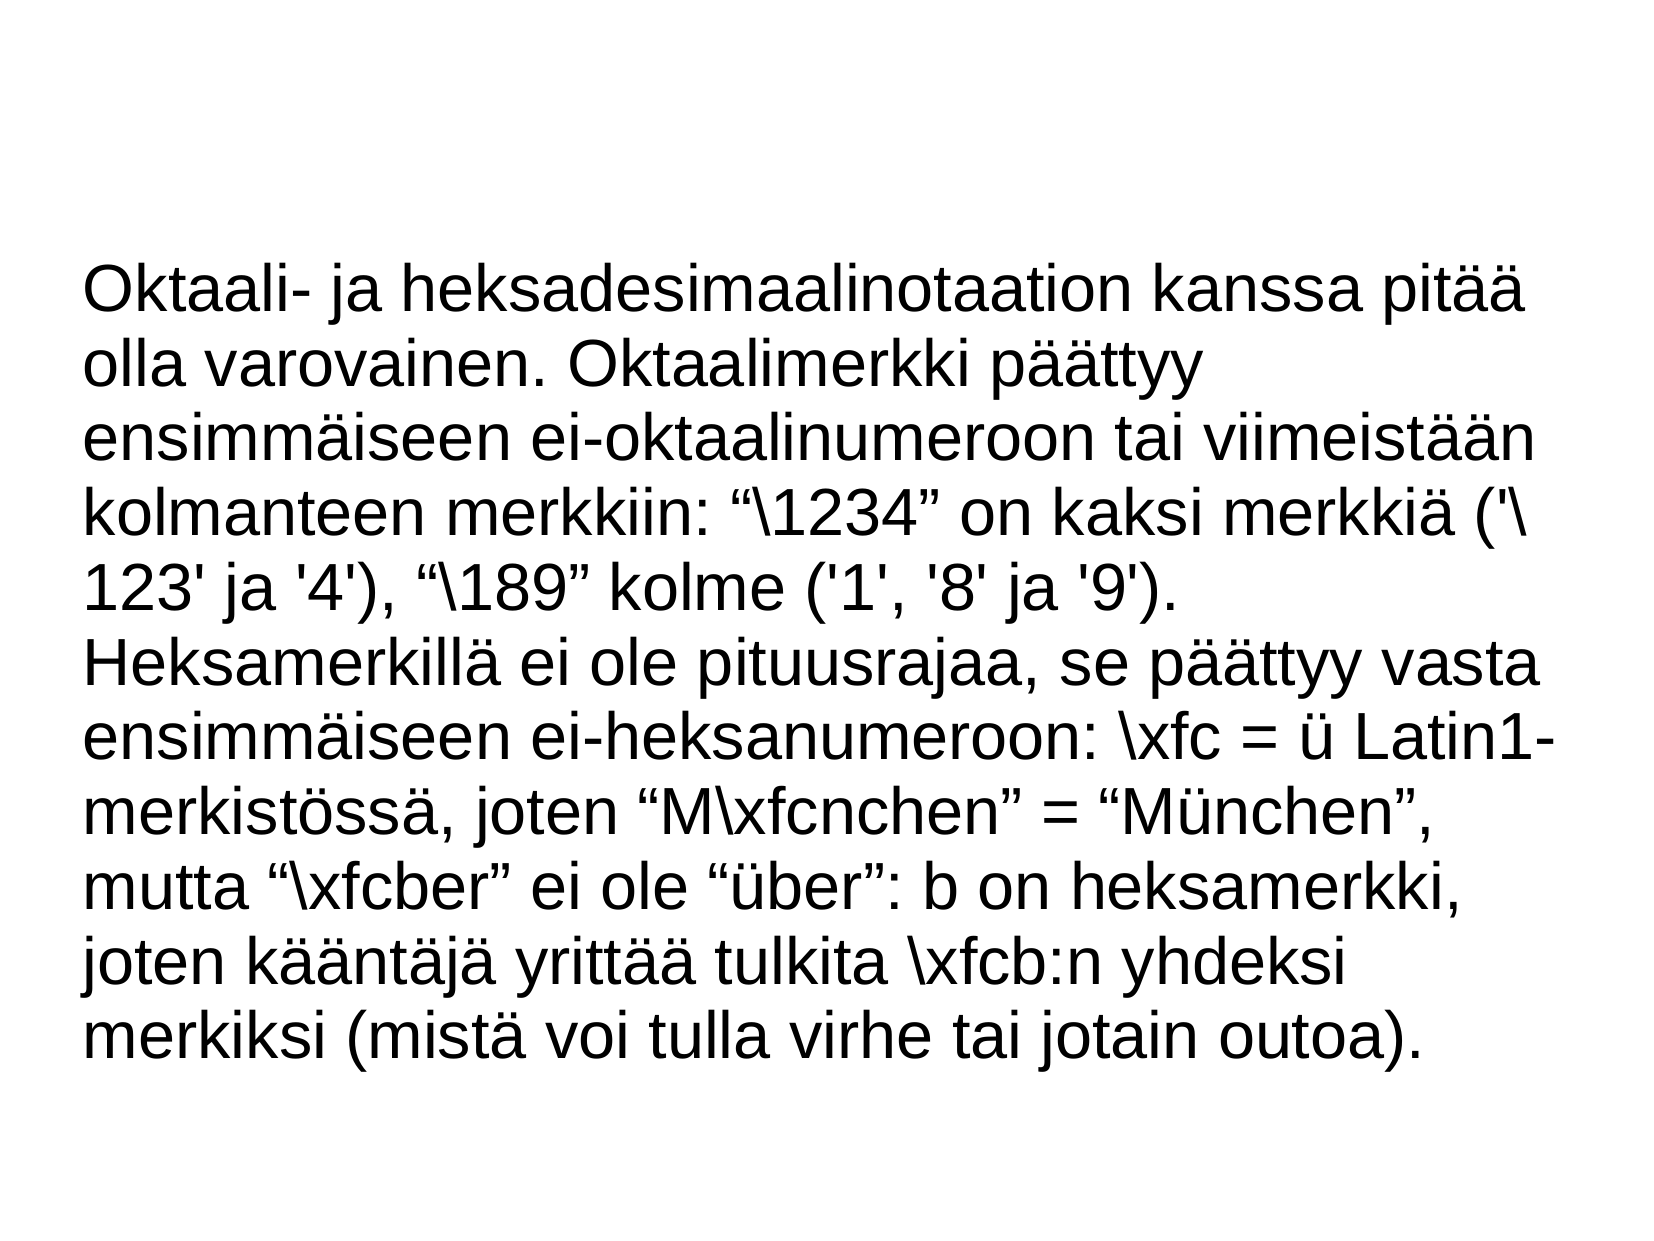

Oktaali- ja heksadesimaalinotaation kanssa pitää olla varovainen. Oktaalimerkki päättyy ensimmäiseen ei-oktaalinumeroon tai viimeistään kolmanteen merkkiin: “\1234” on kaksi merkkiä ('\123' ja '4'), “\189” kolme ('1', '8' ja '9').
Heksamerkillä ei ole pituusrajaa, se päättyy vasta ensimmäiseen ei-heksanumeroon: \xfc = ü Latin1-merkistössä, joten “M\xfcnchen” = “München”, mutta “\xfcber” ei ole “über”: b on heksamerkki, joten kääntäjä yrittää tulkita \xfcb:n yhdeksi merkiksi (mistä voi tulla virhe tai jotain outoa).